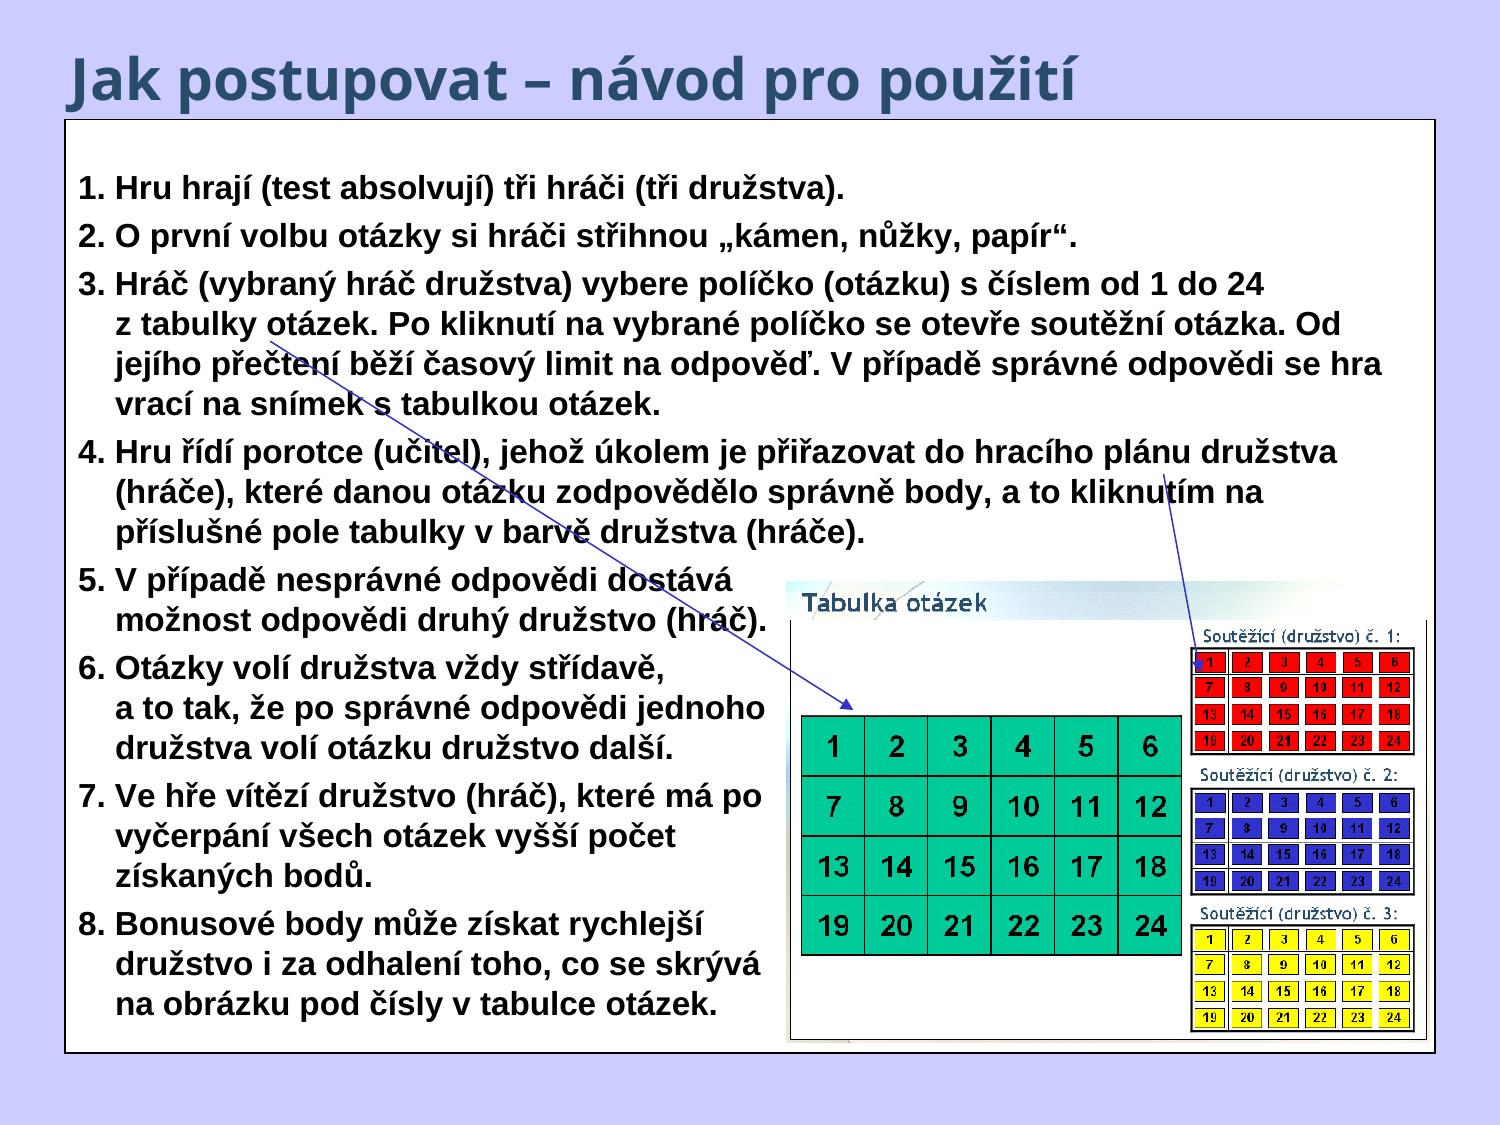

Jak postupovat – návod pro použití
 Hru hrají (test absolvují) tři hráči (tři družstva).
 O první volbu otázky si hráči střihnou „kámen, nůžky, papír“.
 Hráč (vybraný hráč družstva) vybere políčko (otázku) s číslem od 1 do 24
 z tabulky otázek. Po kliknutí na vybrané políčko se otevře soutěžní otázka. Od
 jejího přečtení běží časový limit na odpověď. V případě správné odpovědi se hra
 vrací na snímek s tabulkou otázek.
 Hru řídí porotce (učitel), jehož úkolem je přiřazovat do hracího plánu družstva
 (hráče), které danou otázku zodpovědělo správně body, a to kliknutím na
 příslušné pole tabulky v barvě družstva (hráče).
 V případě nesprávné odpovědi dostává
 možnost odpovědi druhý družstvo (hráč).
 Otázky volí družstva vždy střídavě,
 a to tak, že po správné odpovědi jednoho
 družstva volí otázku družstvo další.
 Ve hře vítězí družstvo (hráč), které má po
 vyčerpání všech otázek vyšší počet
 získaných bodů.
 Bonusové body může získat rychlejší
 družstvo i za odhalení toho, co se skrývá
 na obrázku pod čísly v tabulce otázek.